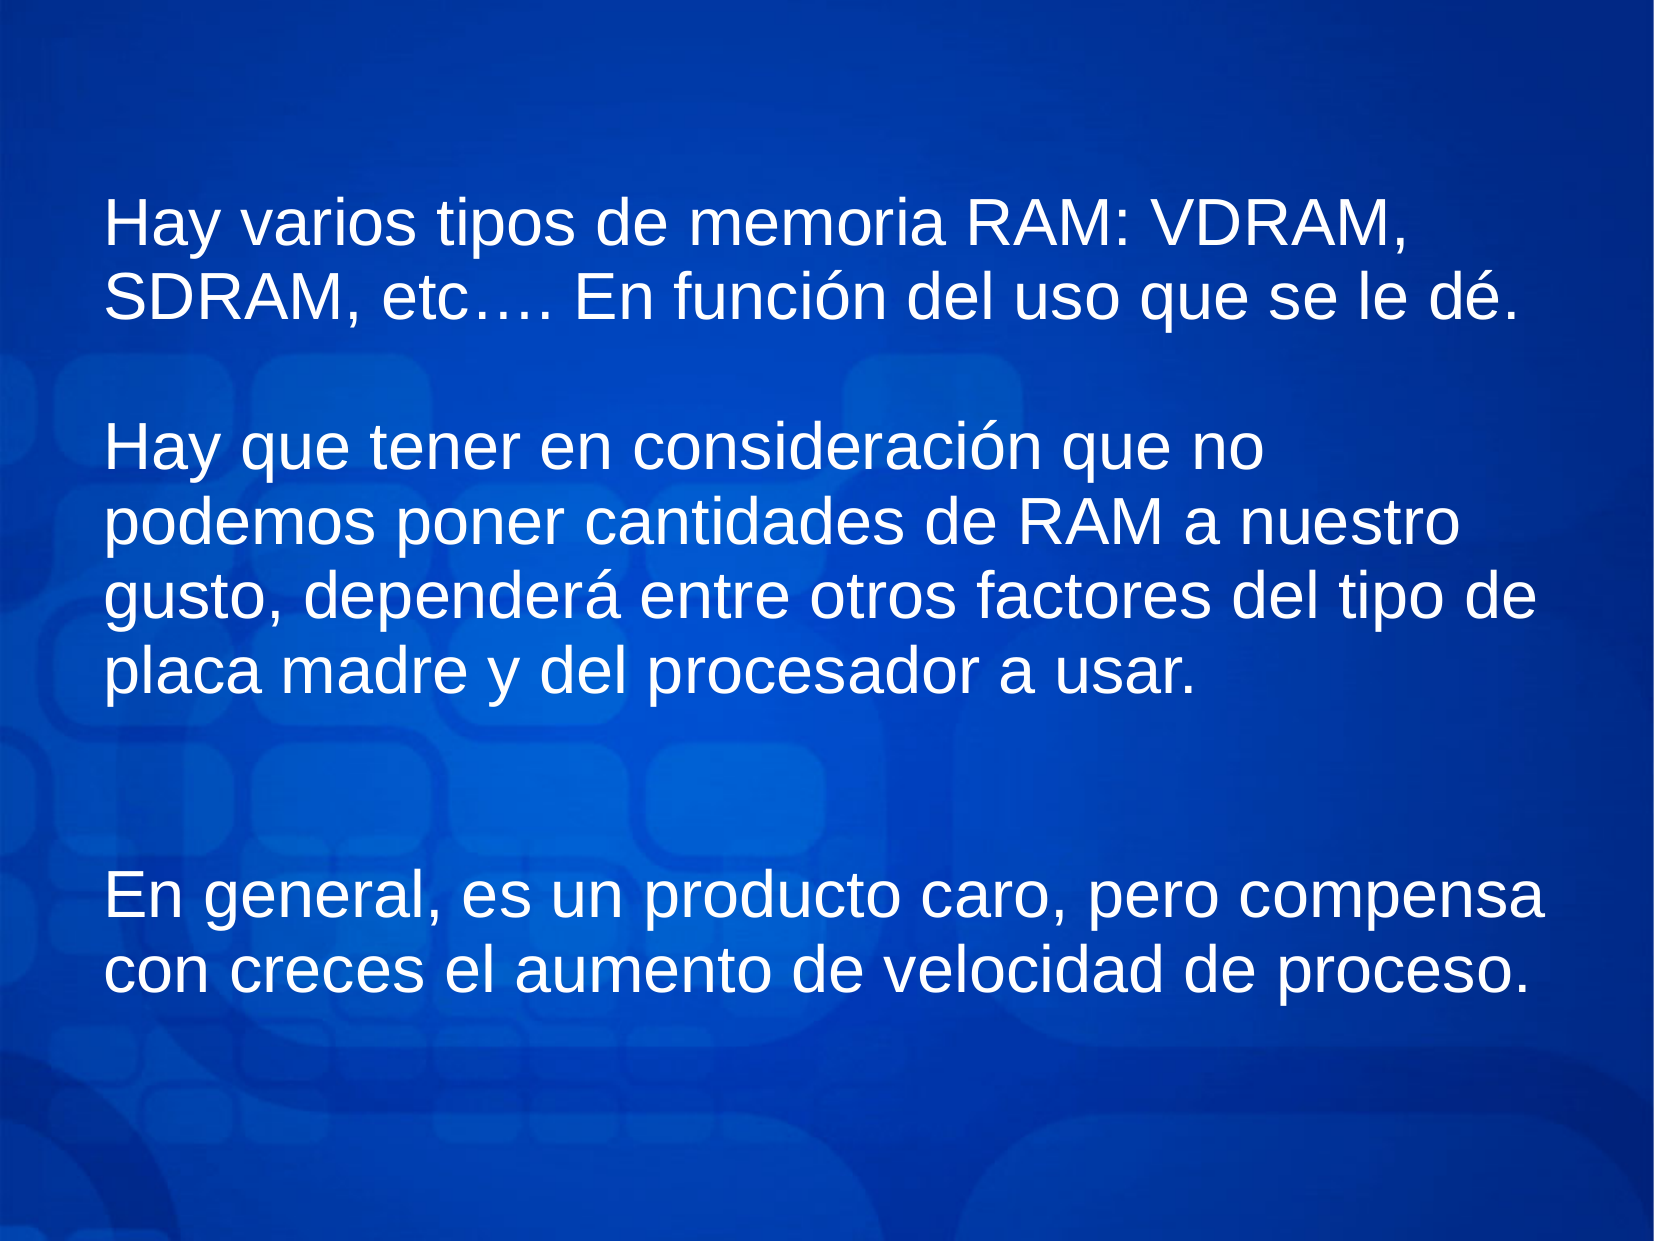

Hay varios tipos de memoria RAM: VDRAM, SDRAM, etc…. En función del uso que se le dé.
Hay que tener en consideración que no podemos poner cantidades de RAM a nuestro gusto, dependerá entre otros factores del tipo de placa madre y del procesador a usar.
En general, es un producto caro, pero compensa con creces el aumento de velocidad de proceso.